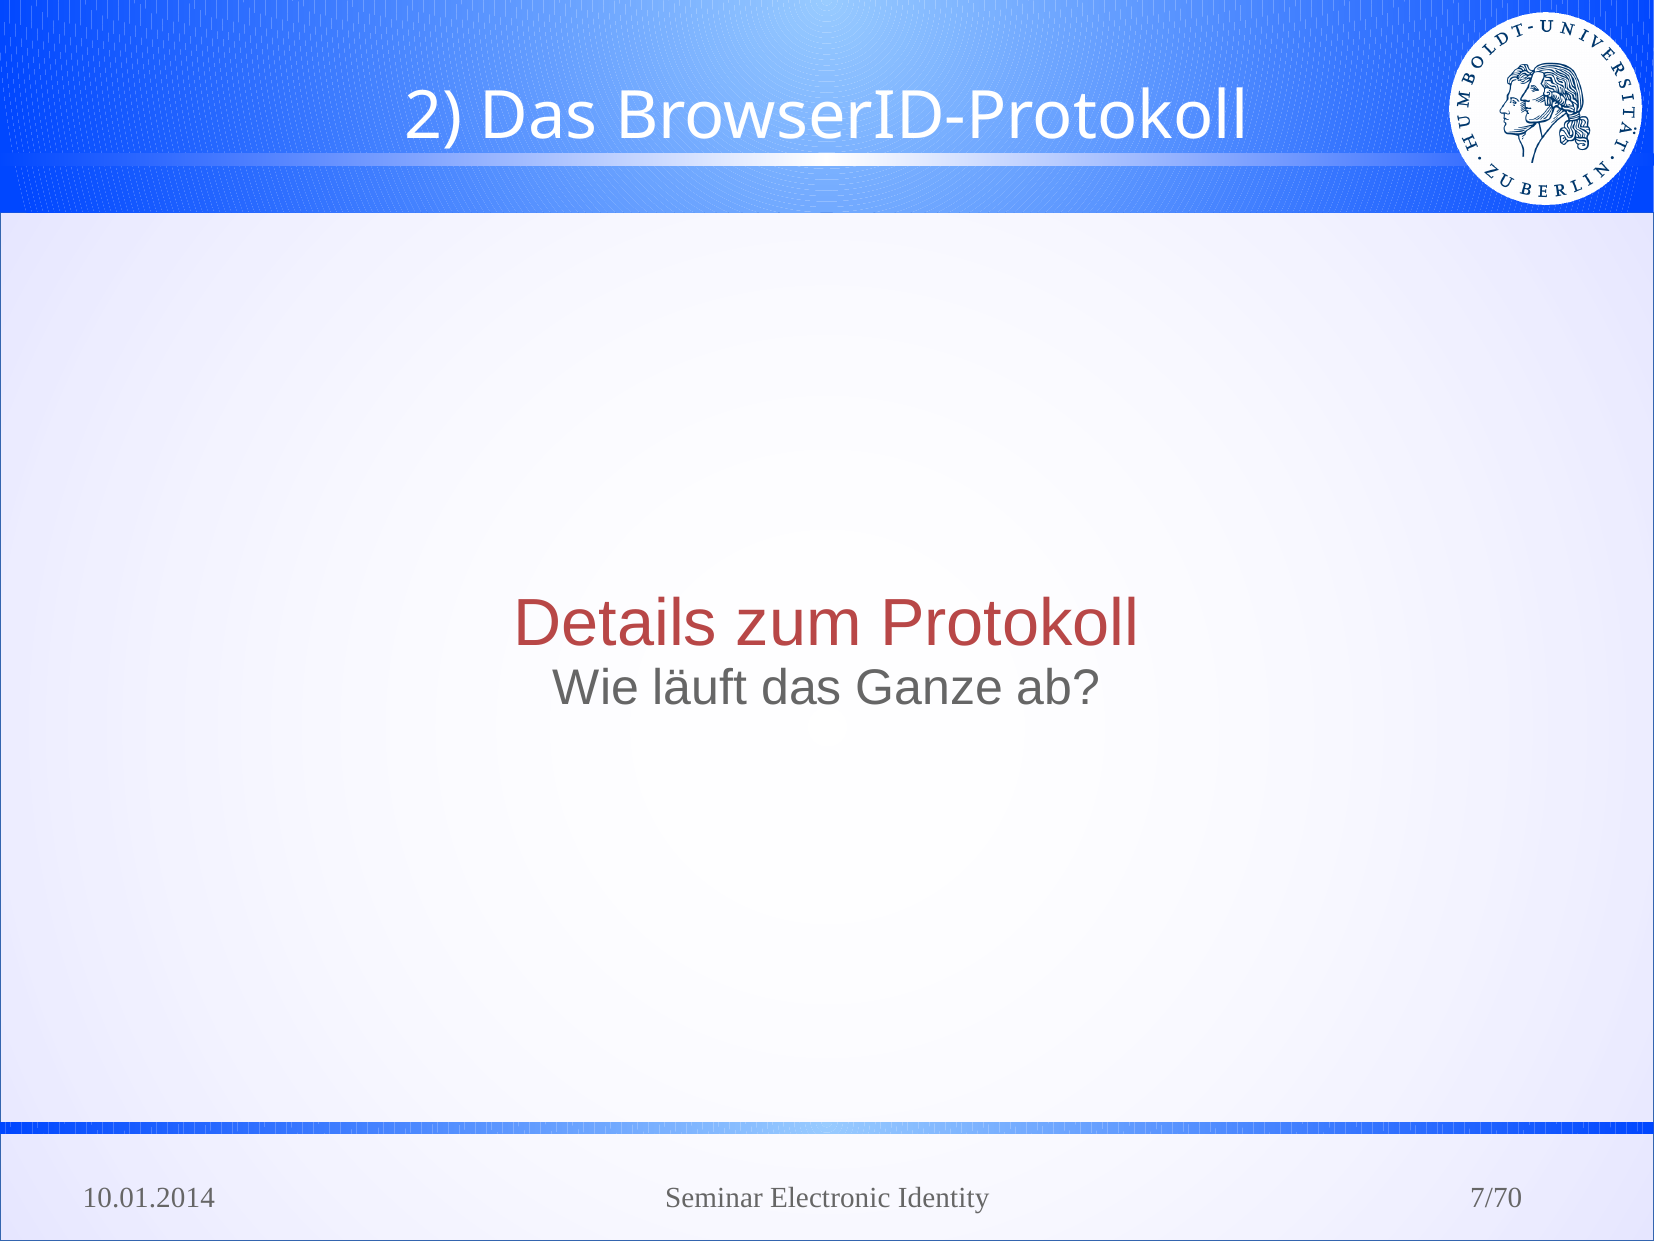

# 2) Das BrowserID-Protokoll
Details zum Protokoll
Wie läuft das Ganze ab?
10.01.2014
Seminar Electronic Identity